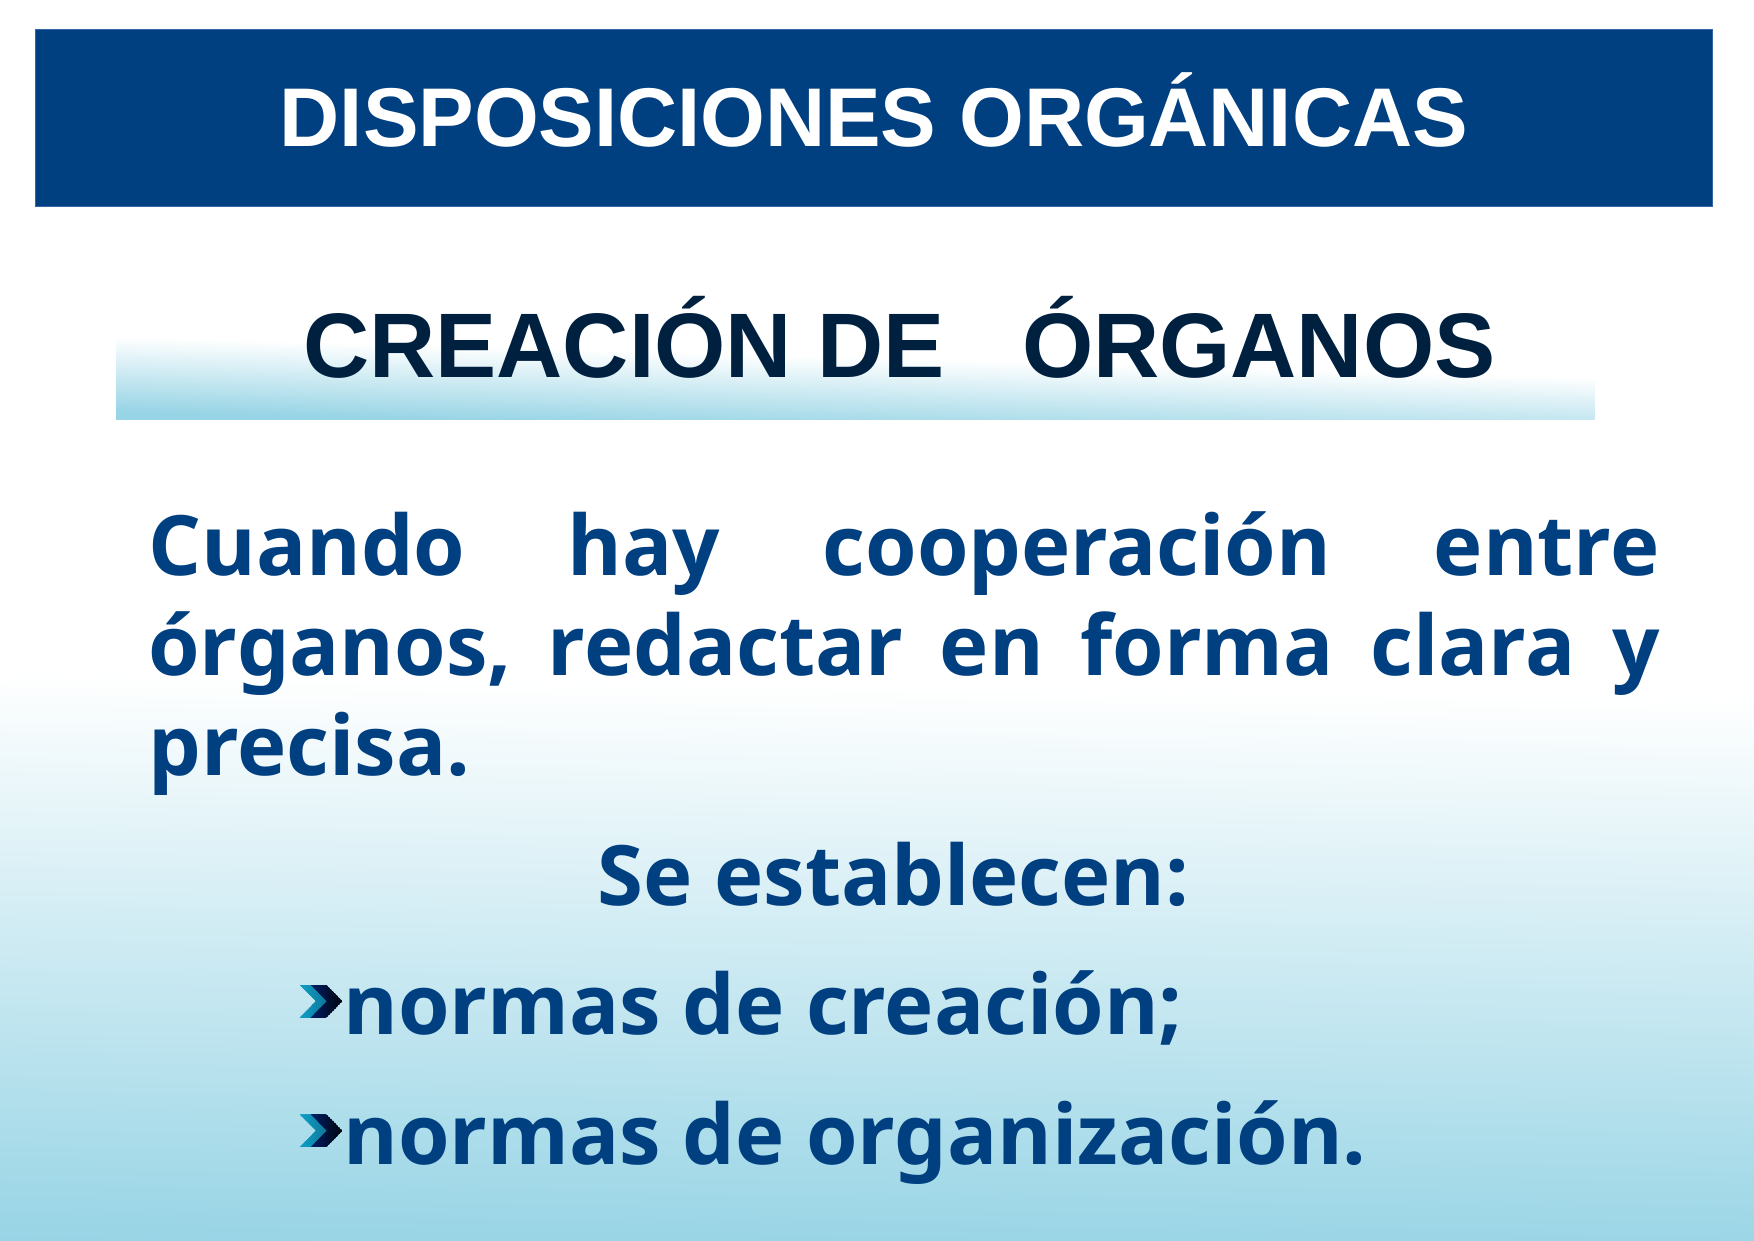

#
DISPOSICIONES ORGÁNICAS
CREACIÓN DE ÓRGANOS
Cuando hay cooperación entre órganos, redactar en forma clara y precisa.
Se establecen:
normas de creación;
normas de organización.